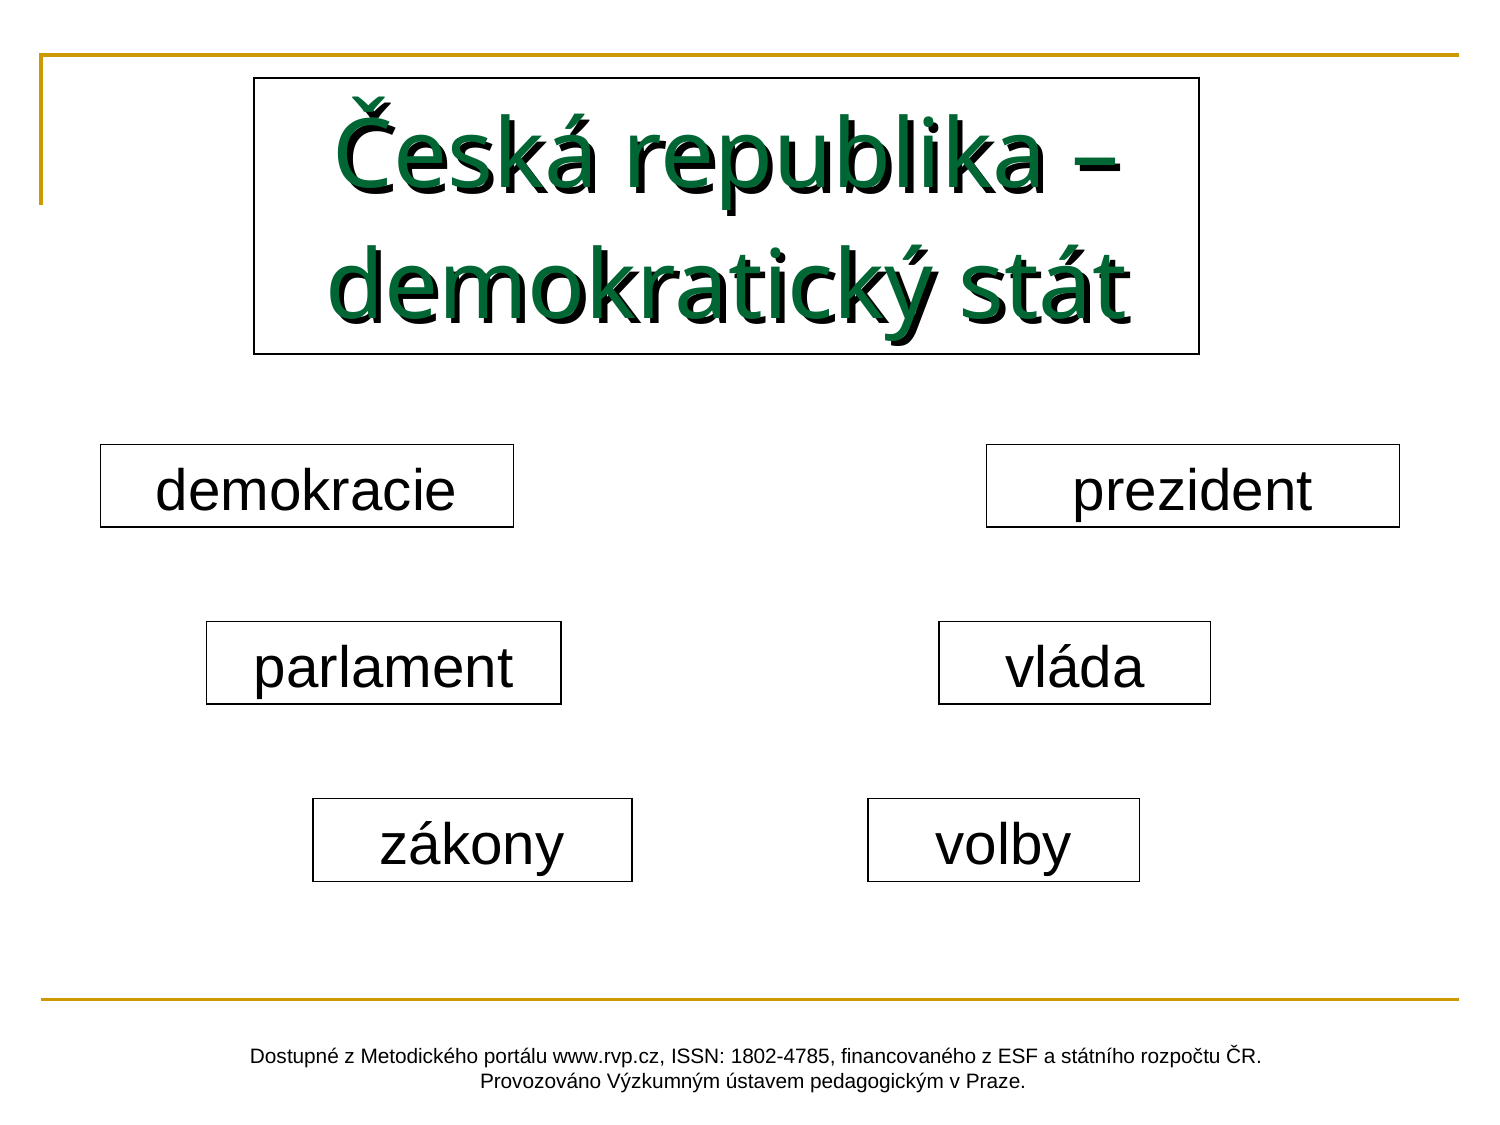

# Česká republika – demokratický stát
demokracie
prezident
parlament
vláda
zákony
volby